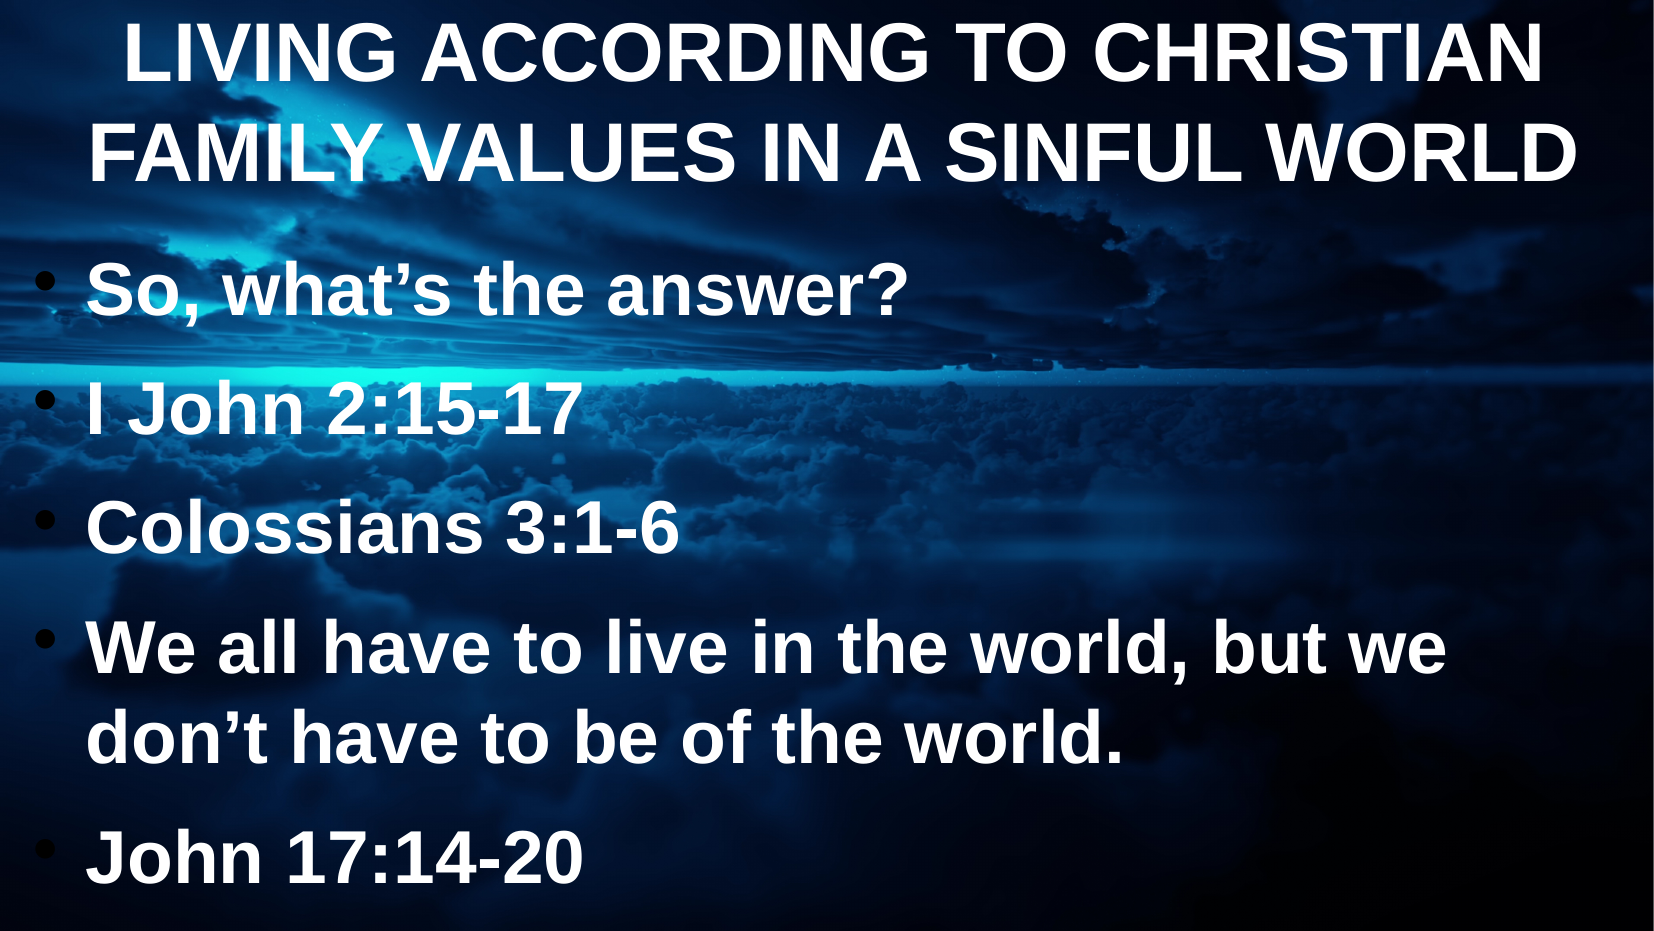

LIVING ACCORDING TO CHRISTIAN FAMILY VALUES IN A SINFUL WORLD
So, what’s the answer?
I John 2:15-17
Colossians 3:1-6
We all have to live in the world, but we don’t have to be of the world.
John 17:14-20